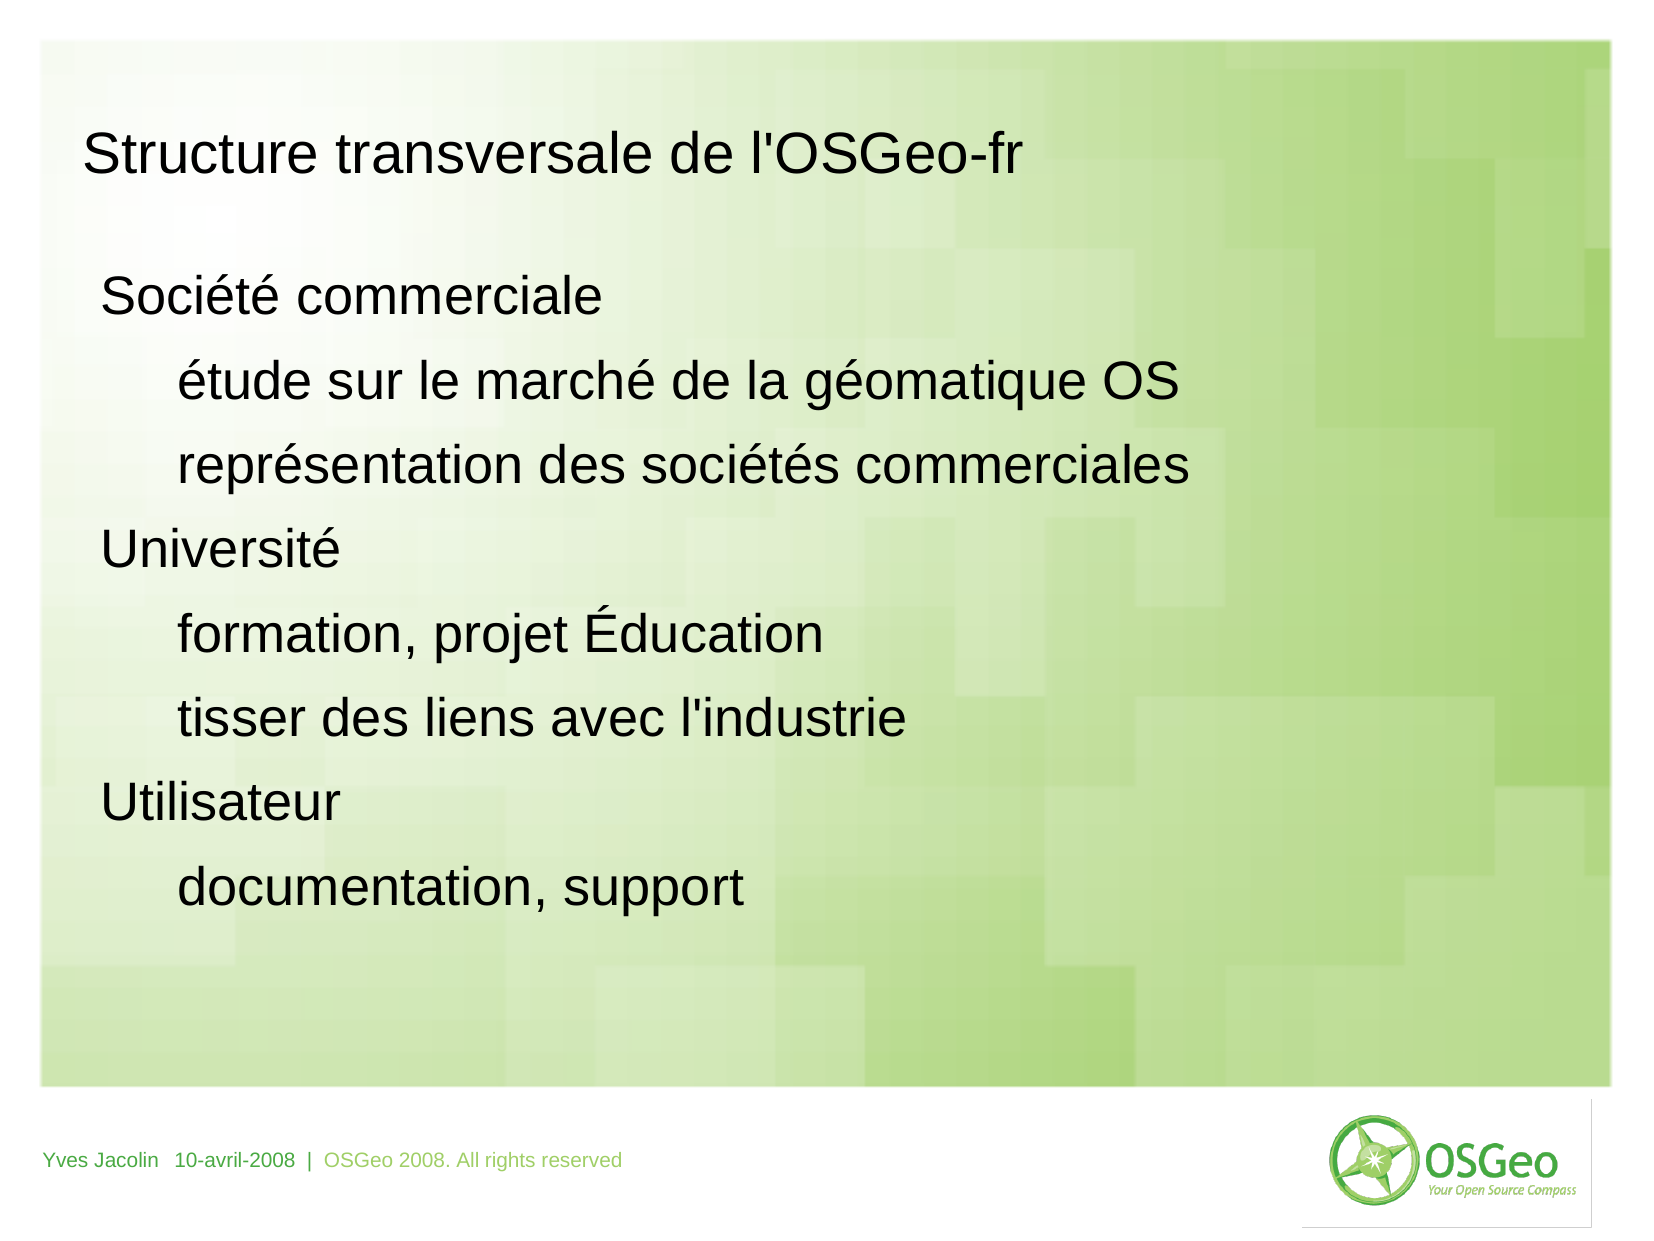

# Structure transversale de l'OSGeo-fr
Société commerciale
étude sur le marché de la géomatique OS
représentation des sociétés commerciales
Université
formation, projet Éducation
tisser des liens avec l'industrie
Utilisateur
documentation, support